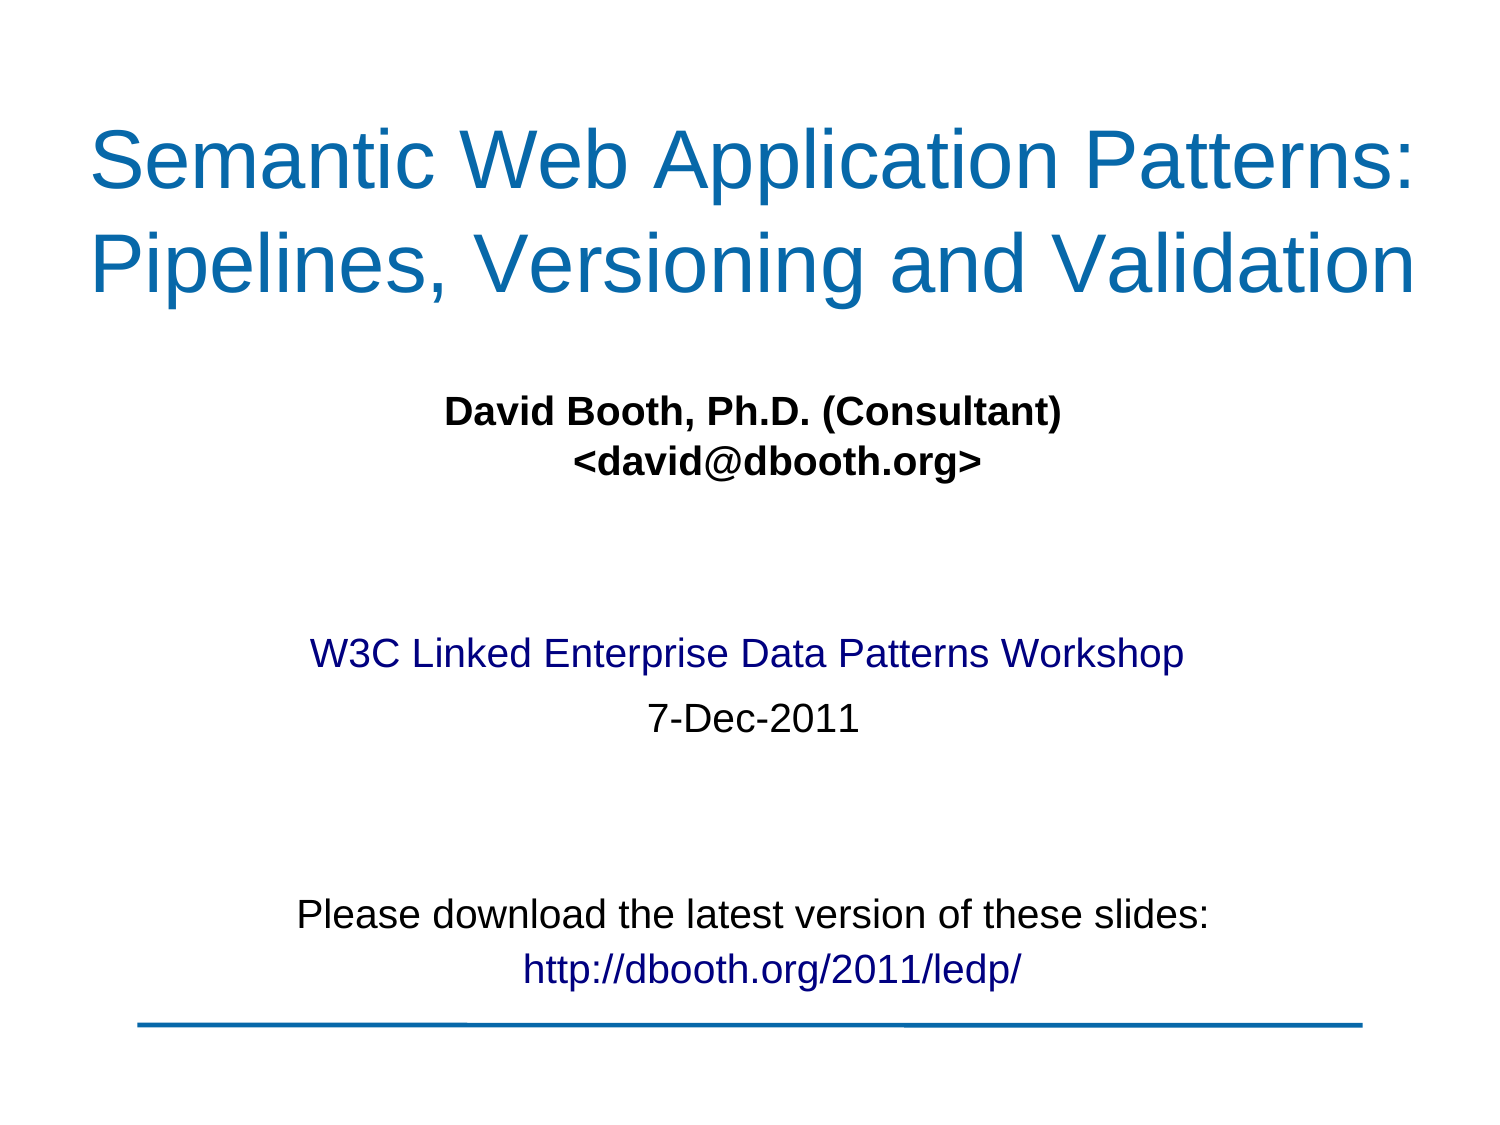

# Semantic Web Application Patterns: Pipelines, Versioning and Validation
David Booth, Ph.D. (Consultant)
<david@dbooth.org>
W3C Linked Enterprise Data Patterns Workshop
7-Dec-2011
Please download the latest version of these slides:
http://dbooth.org/2011/ledp/